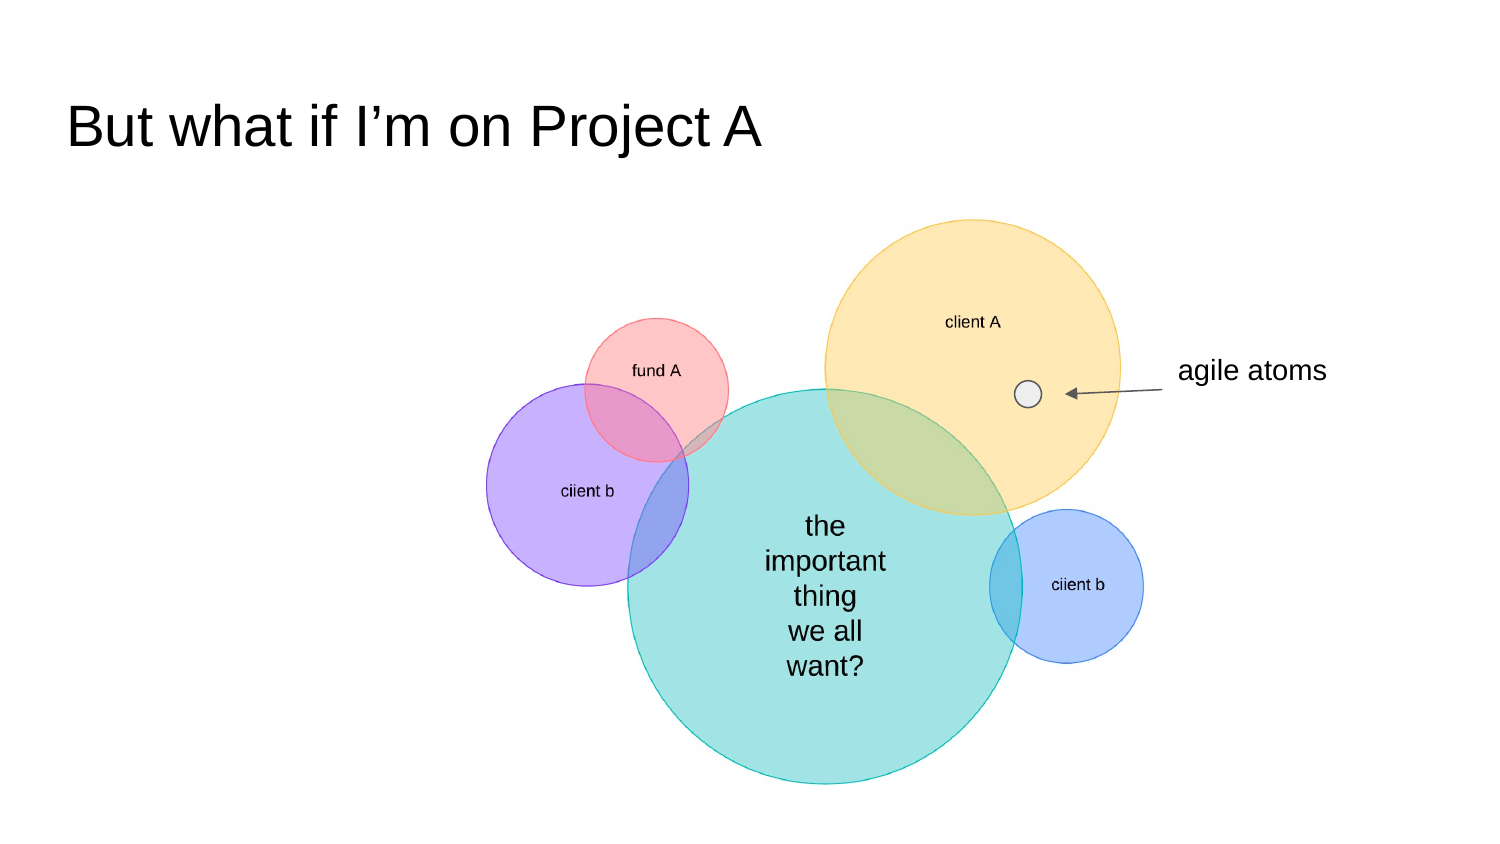

# But what if I’m on Project A
agile atoms